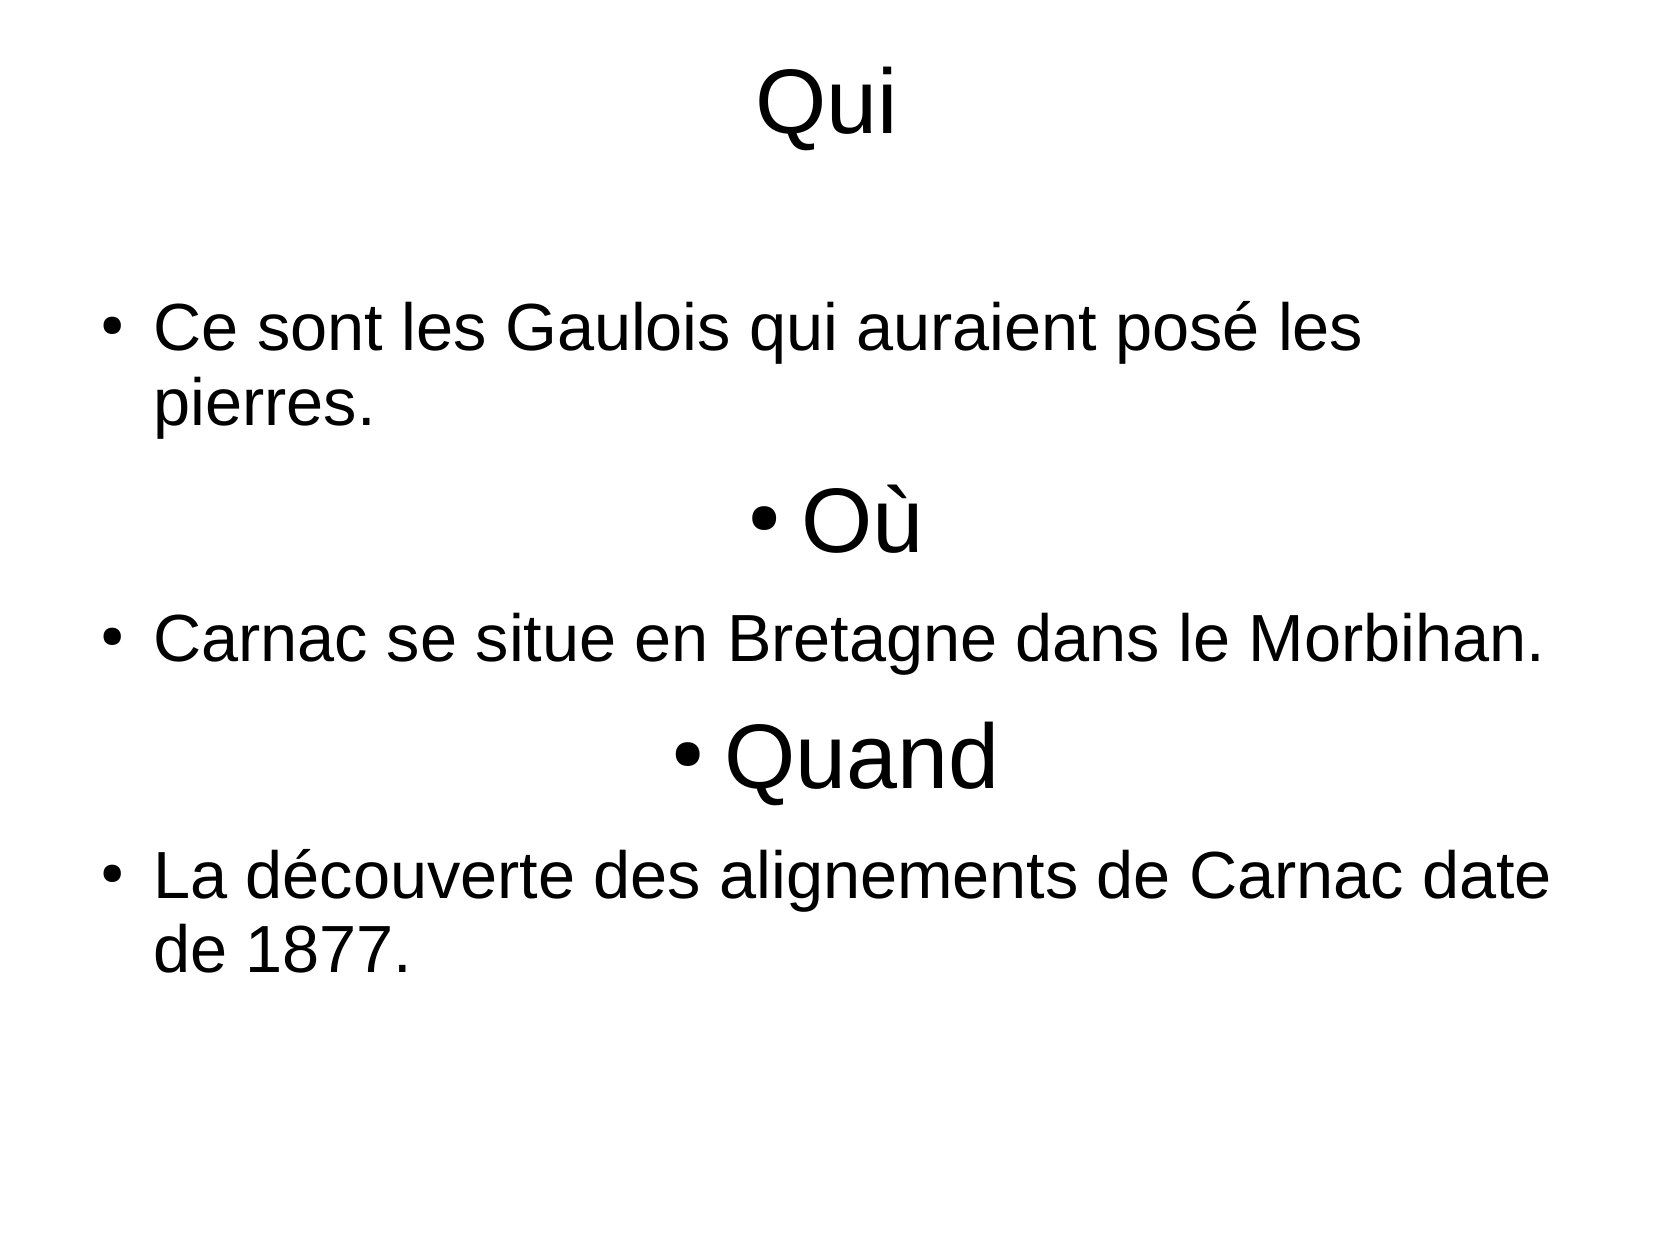

# Qui
Ce sont les Gaulois qui auraient posé les pierres.
Où
Carnac se situe en Bretagne dans le Morbihan.
Quand
La découverte des alignements de Carnac date de 1877.